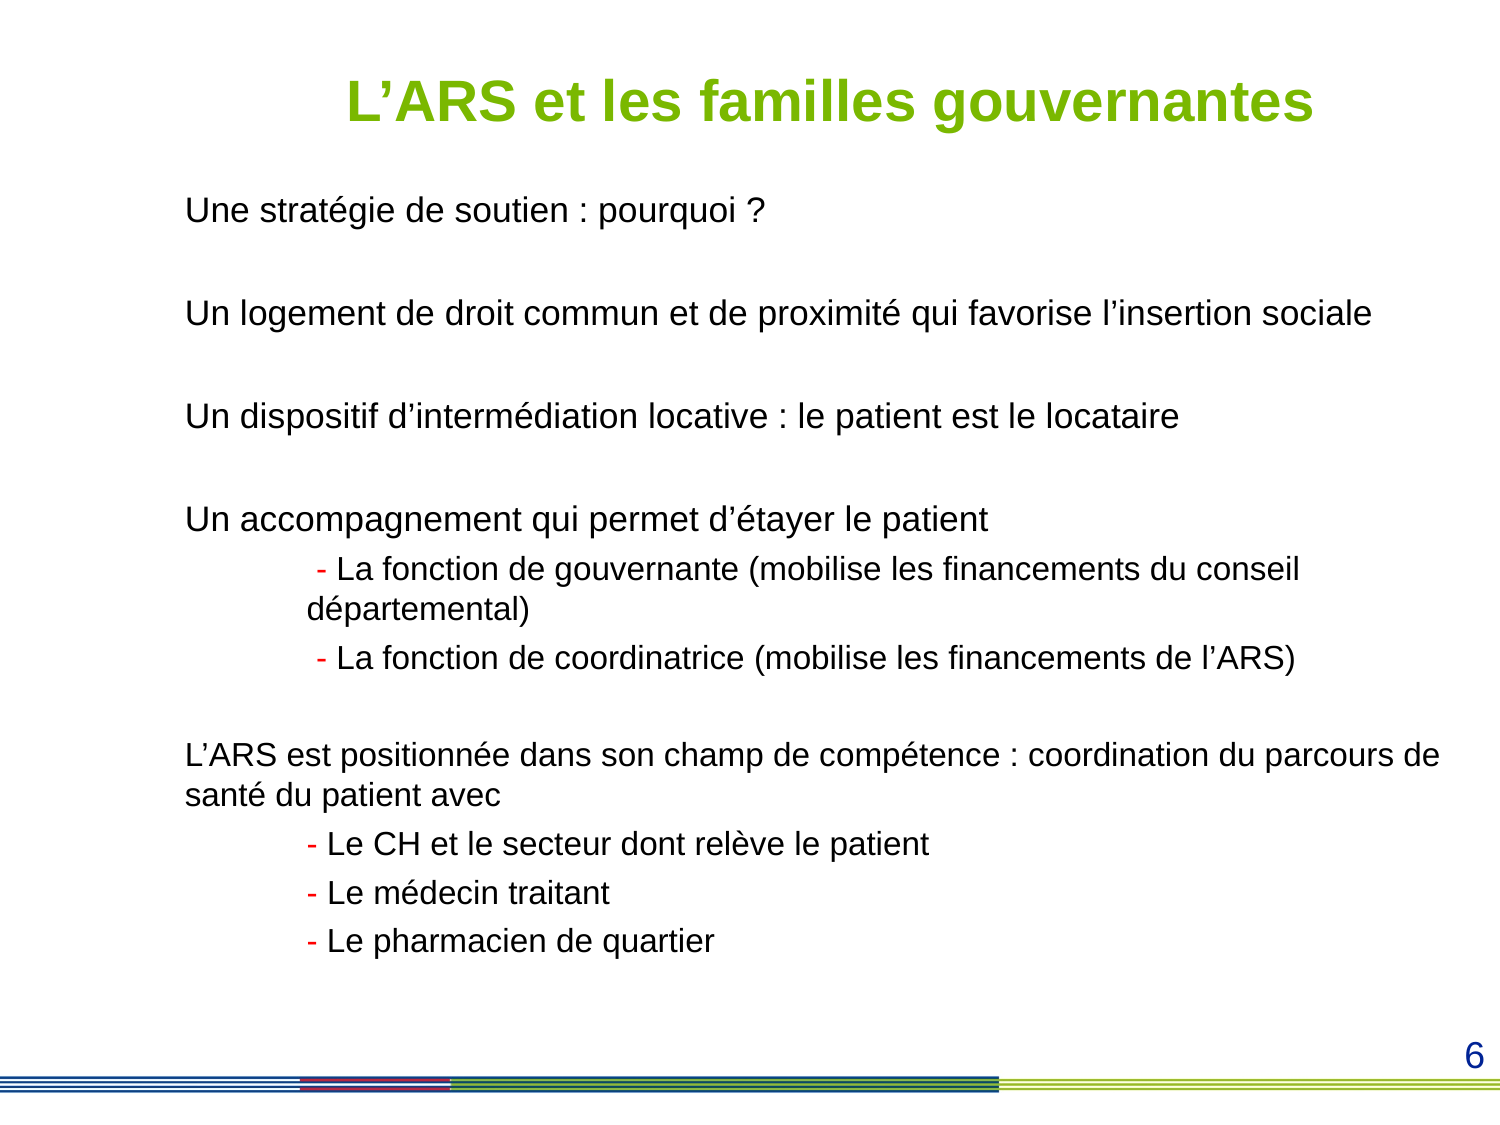

L’ARS et les familles gouvernantes
Une stratégie de soutien : pourquoi ?
Un logement de droit commun et de proximité qui favorise l’insertion sociale
Un dispositif d’intermédiation locative : le patient est le locataire
Un accompagnement qui permet d’étayer le patient
 - La fonction de gouvernante (mobilise les financements du conseil départemental)
 - La fonction de coordinatrice (mobilise les financements de l’ARS)
L’ARS est positionnée dans son champ de compétence : coordination du parcours de santé du patient avec
- Le CH et le secteur dont relève le patient
- Le médecin traitant
- Le pharmacien de quartier